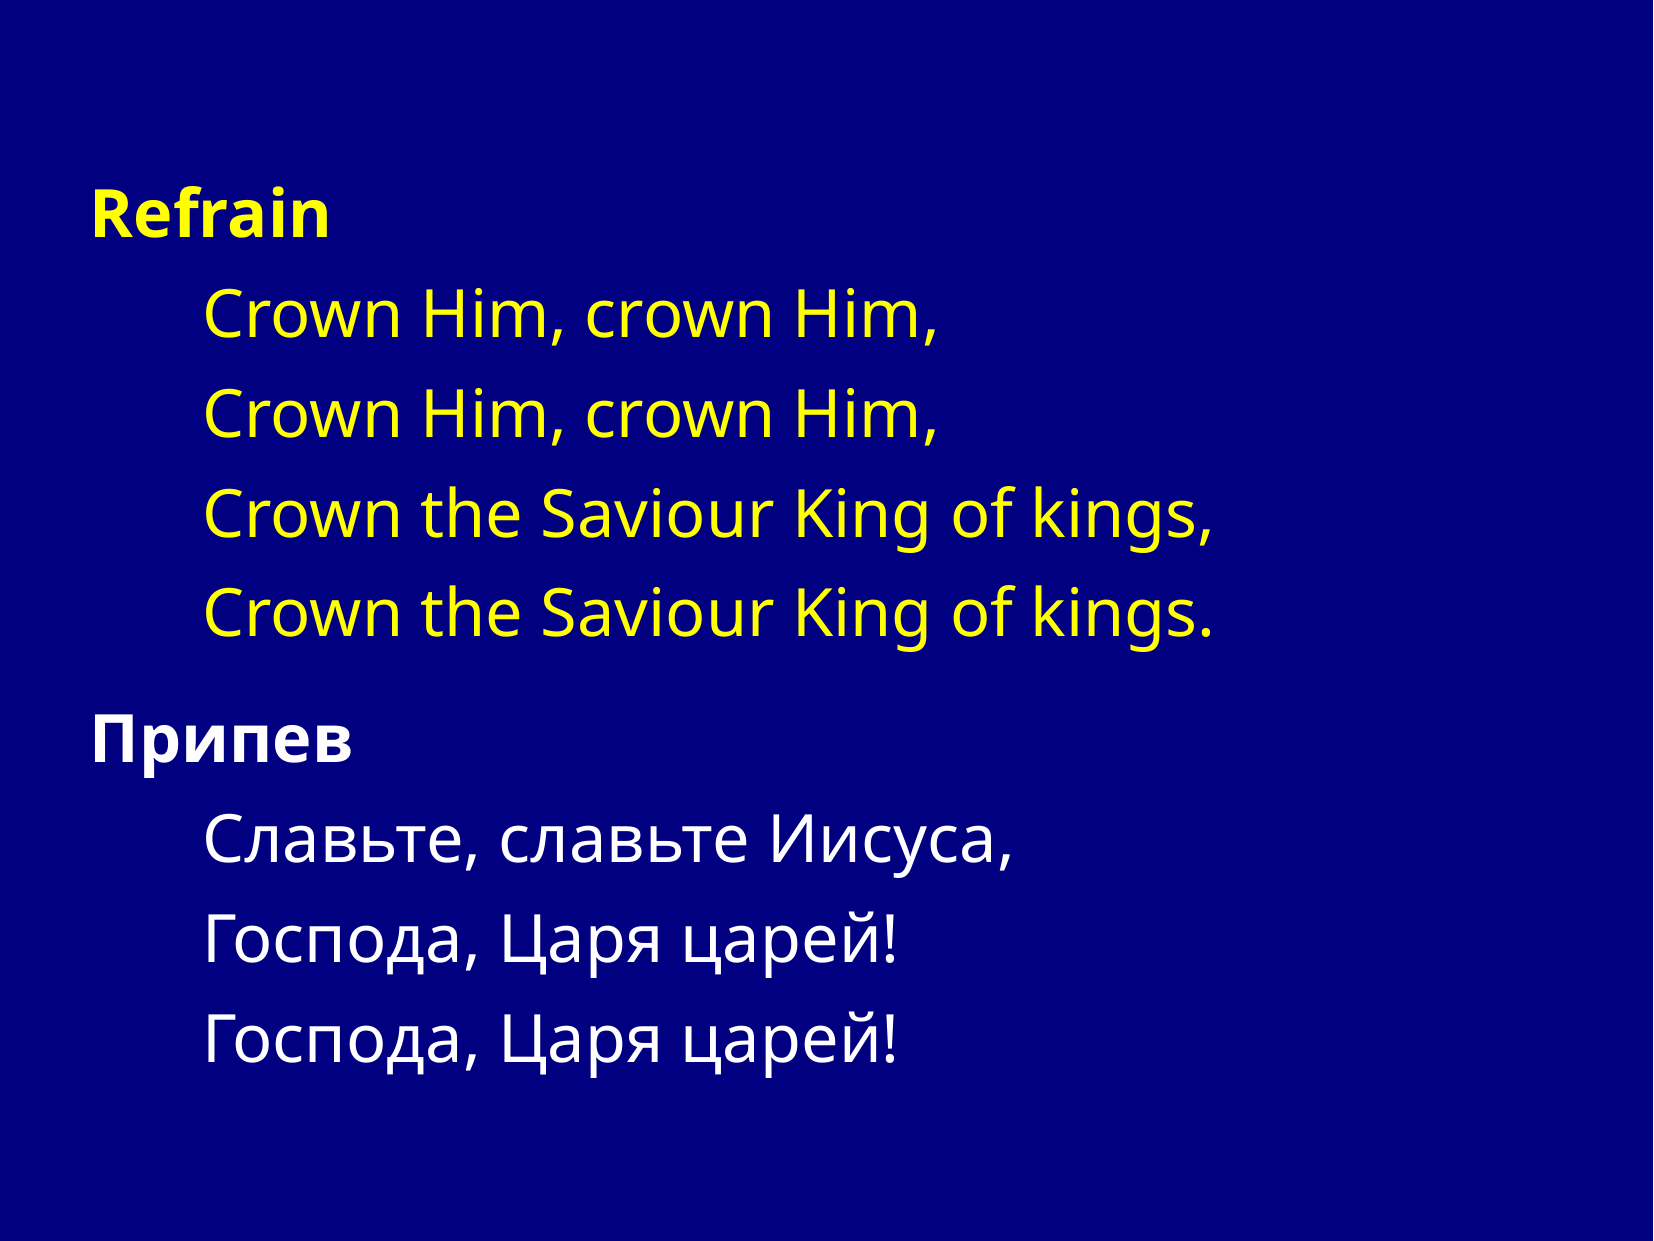

Refrain
	Crown Him, crown Him,
	Crown Him, crown Him,
	Crown the Saviour King of kings,
	Crown the Saviour King of kings.
Припев
	Славьте, славьте Иисуса,
	Господа, Царя царей!
	Господа, Царя царей!